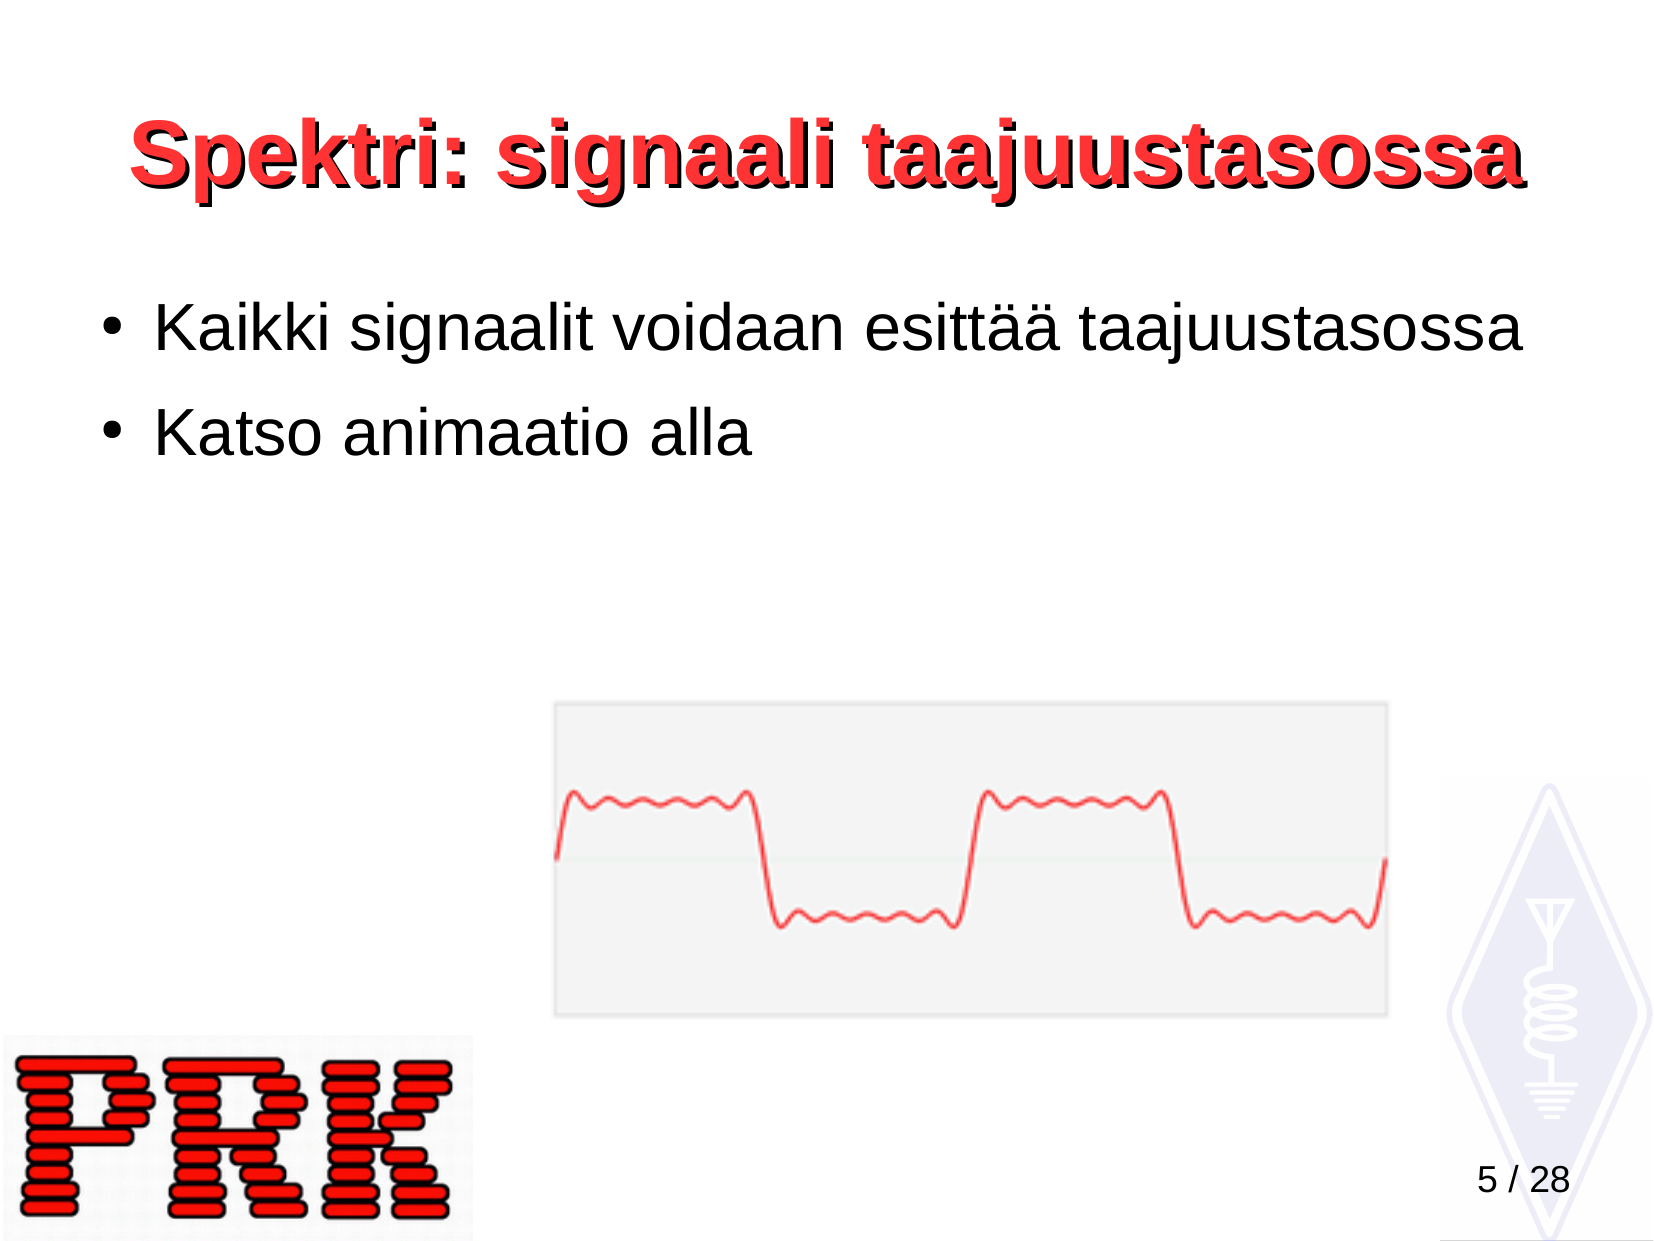

# Spektri: signaali taajuustasossa
Kaikki signaalit voidaan esittää taajuustasossa
Katso animaatio alla
5